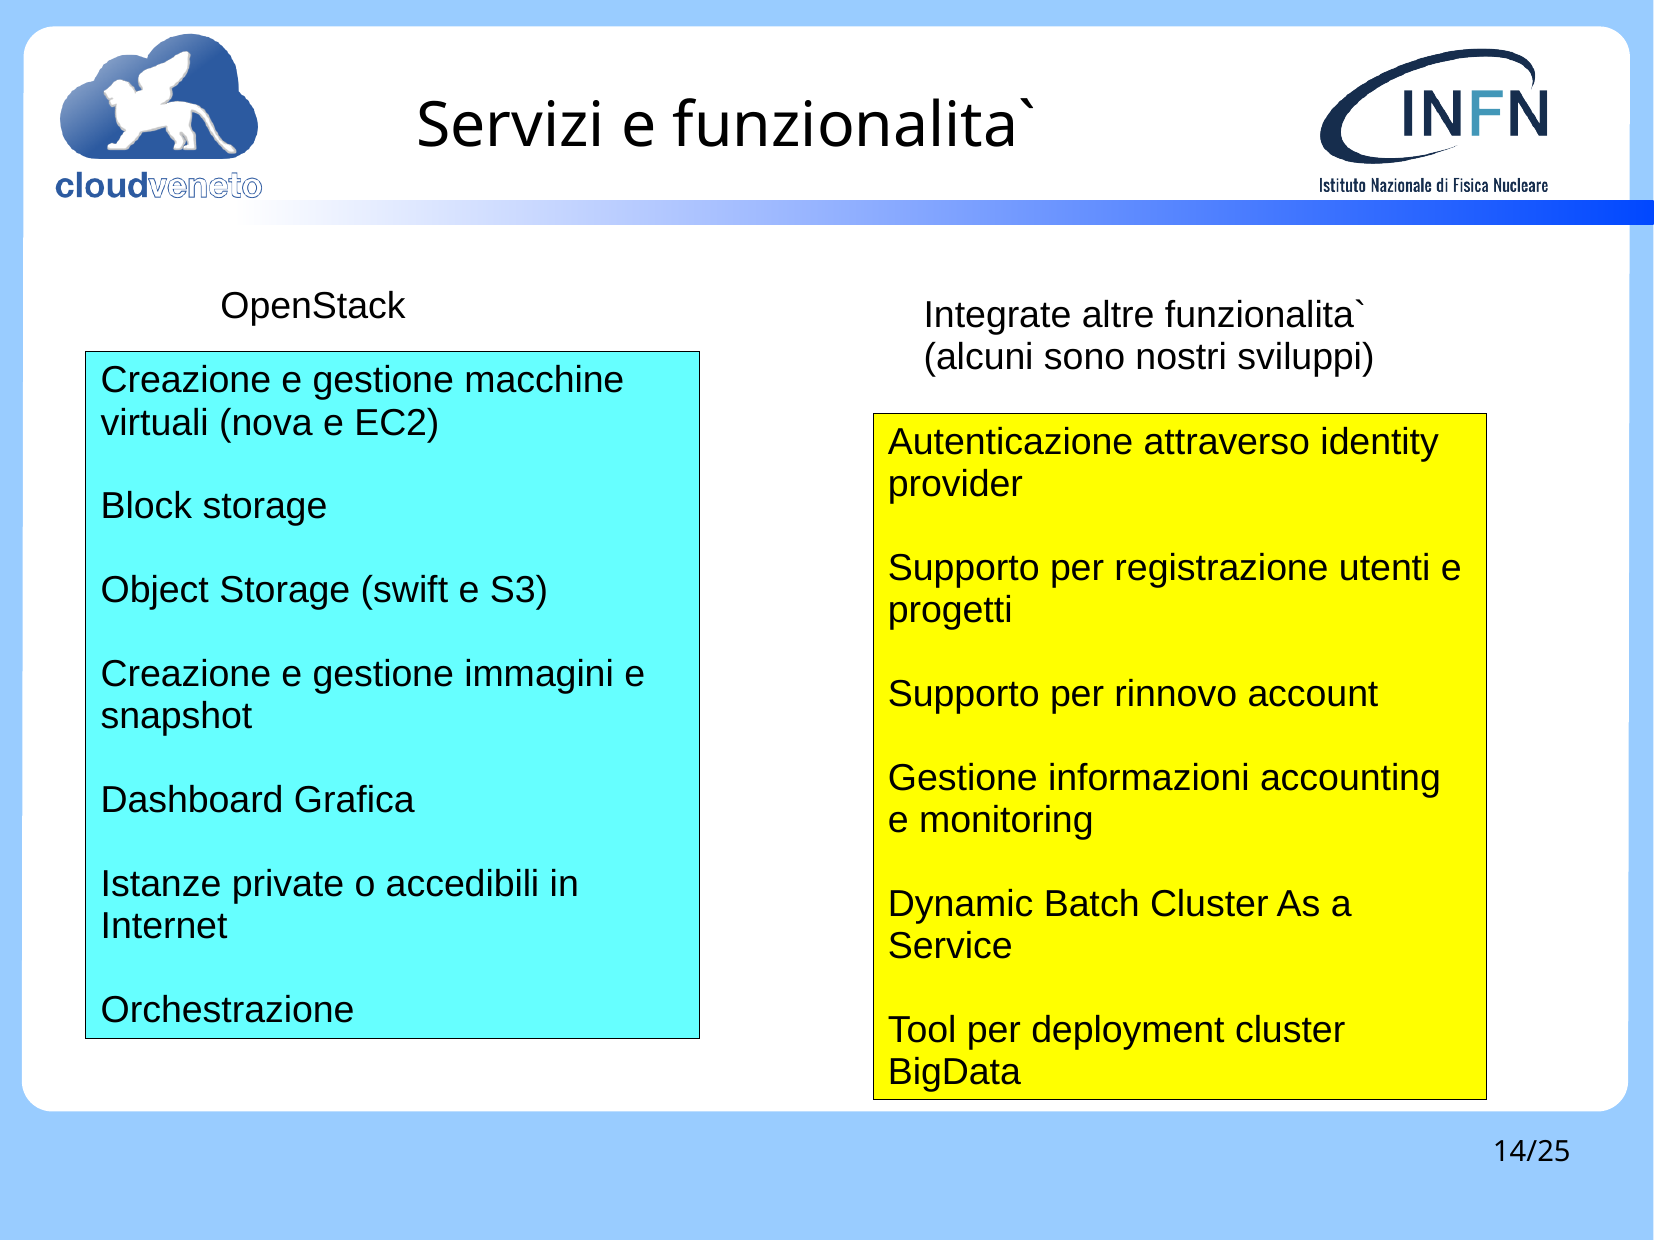

# Servizi e funzionalita`
OpenStack
Integrate altre funzionalita`
(alcuni sono nostri sviluppi)
Creazione e gestione macchine virtuali (nova e EC2)
Block storage
Object Storage (swift e S3)
Creazione e gestione immagini e snapshot
Dashboard Grafica
Istanze private o accedibili in Internet
Orchestrazione
Autenticazione attraverso identity provider
Supporto per registrazione utenti e progetti
Supporto per rinnovo account
Gestione informazioni accounting e monitoring
Dynamic Batch Cluster As a Service
Tool per deployment cluster BigData
14